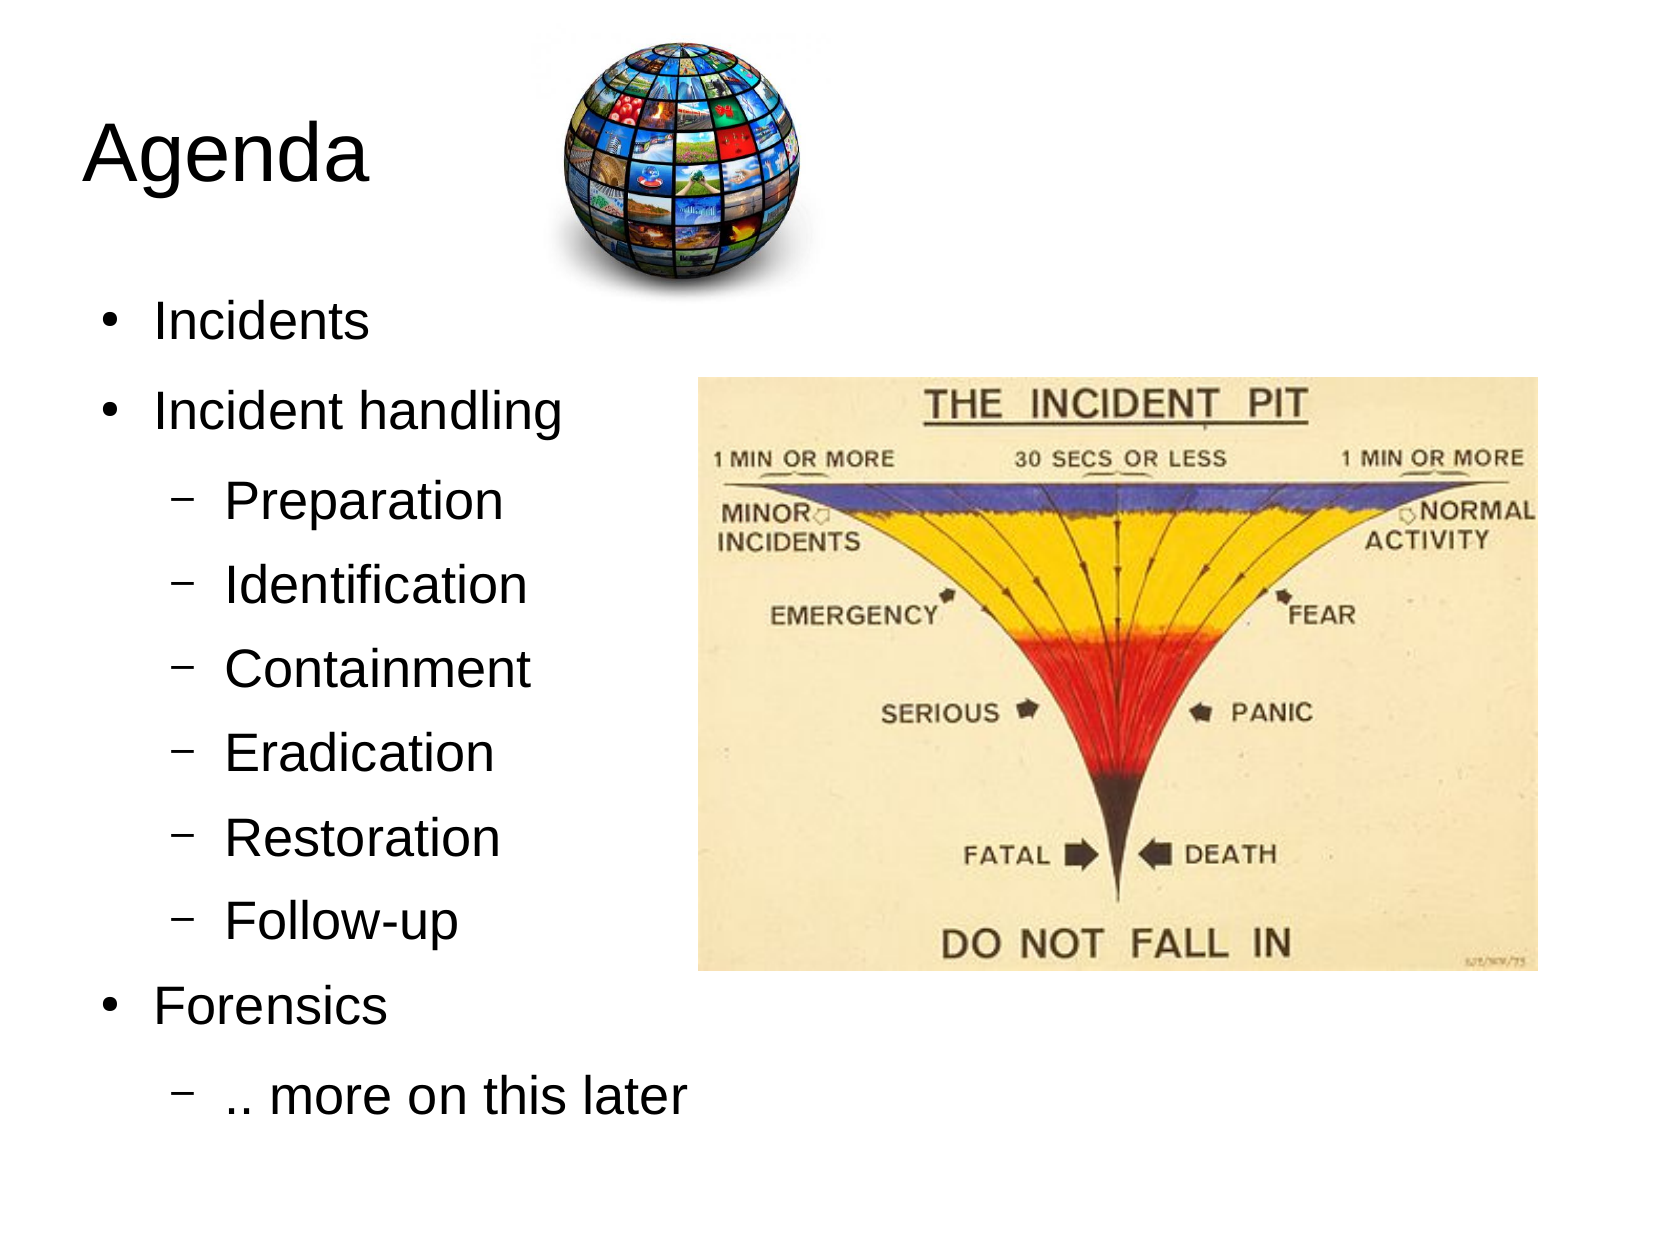

# Agenda
Incidents
Incident handling
Preparation
Identification
Containment
Eradication
Restoration
Follow-up
Forensics
.. more on this later